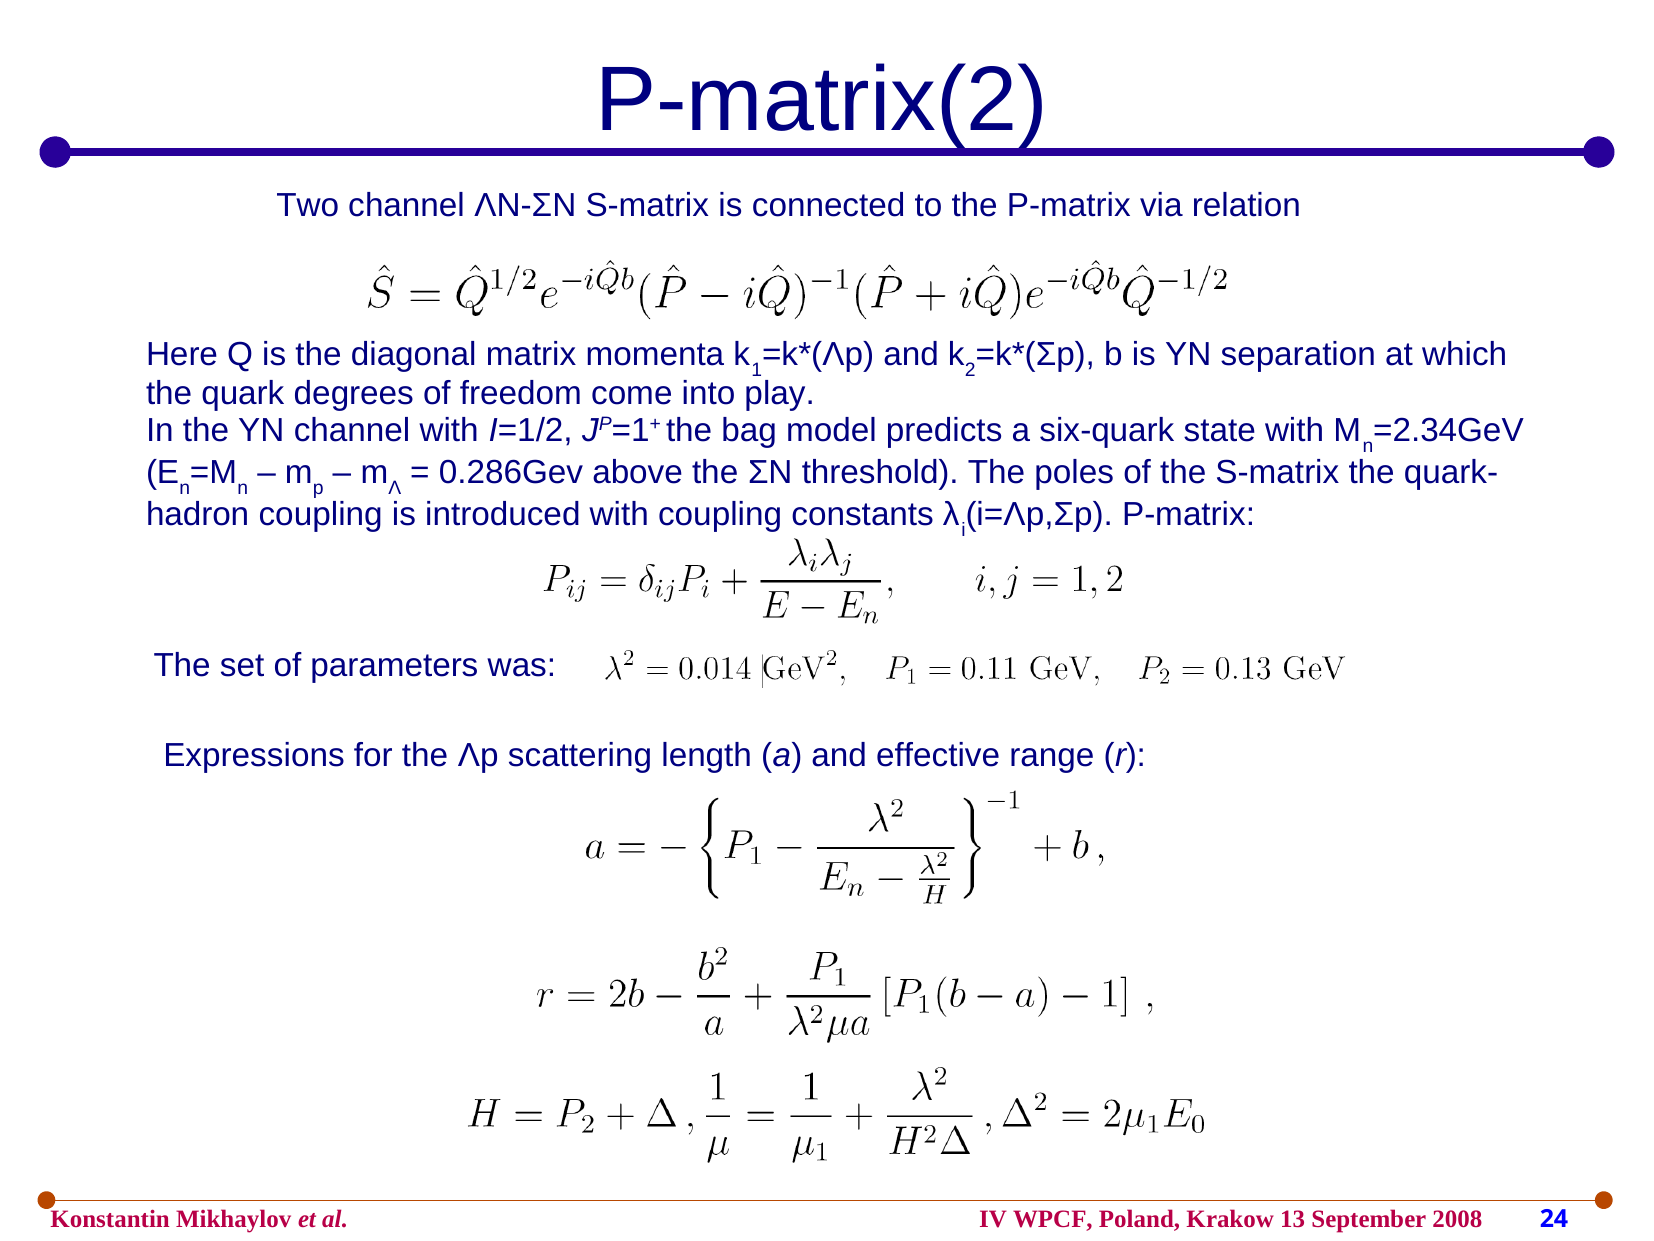

# P-matrix(2)
Two channel ΛN-ΣN S-matrix is connected to the P-matrix via relation
Here Q is the diagonal matrix momenta k1=k*(Λp) and k2=k*(Σp), b is YN separation at which
the quark degrees of freedom come into play.
In the YN channel with I=1/2, JP=1+ the bag model predicts a six-quark state with Mn=2.34GeV
(En=Mn – mp – mΛ = 0.286Gev above the ΣN threshold). The poles of the S-matrix the quark-hadron coupling is introduced with coupling constants λi(i=Λp,Σp). P-matrix:
The set of parameters was:
Expressions for the Λp scattering length (a) and effective range (r):
Konstantin Mikhaylov et al. IV WPCF, Poland, Krakow 13 September 2008